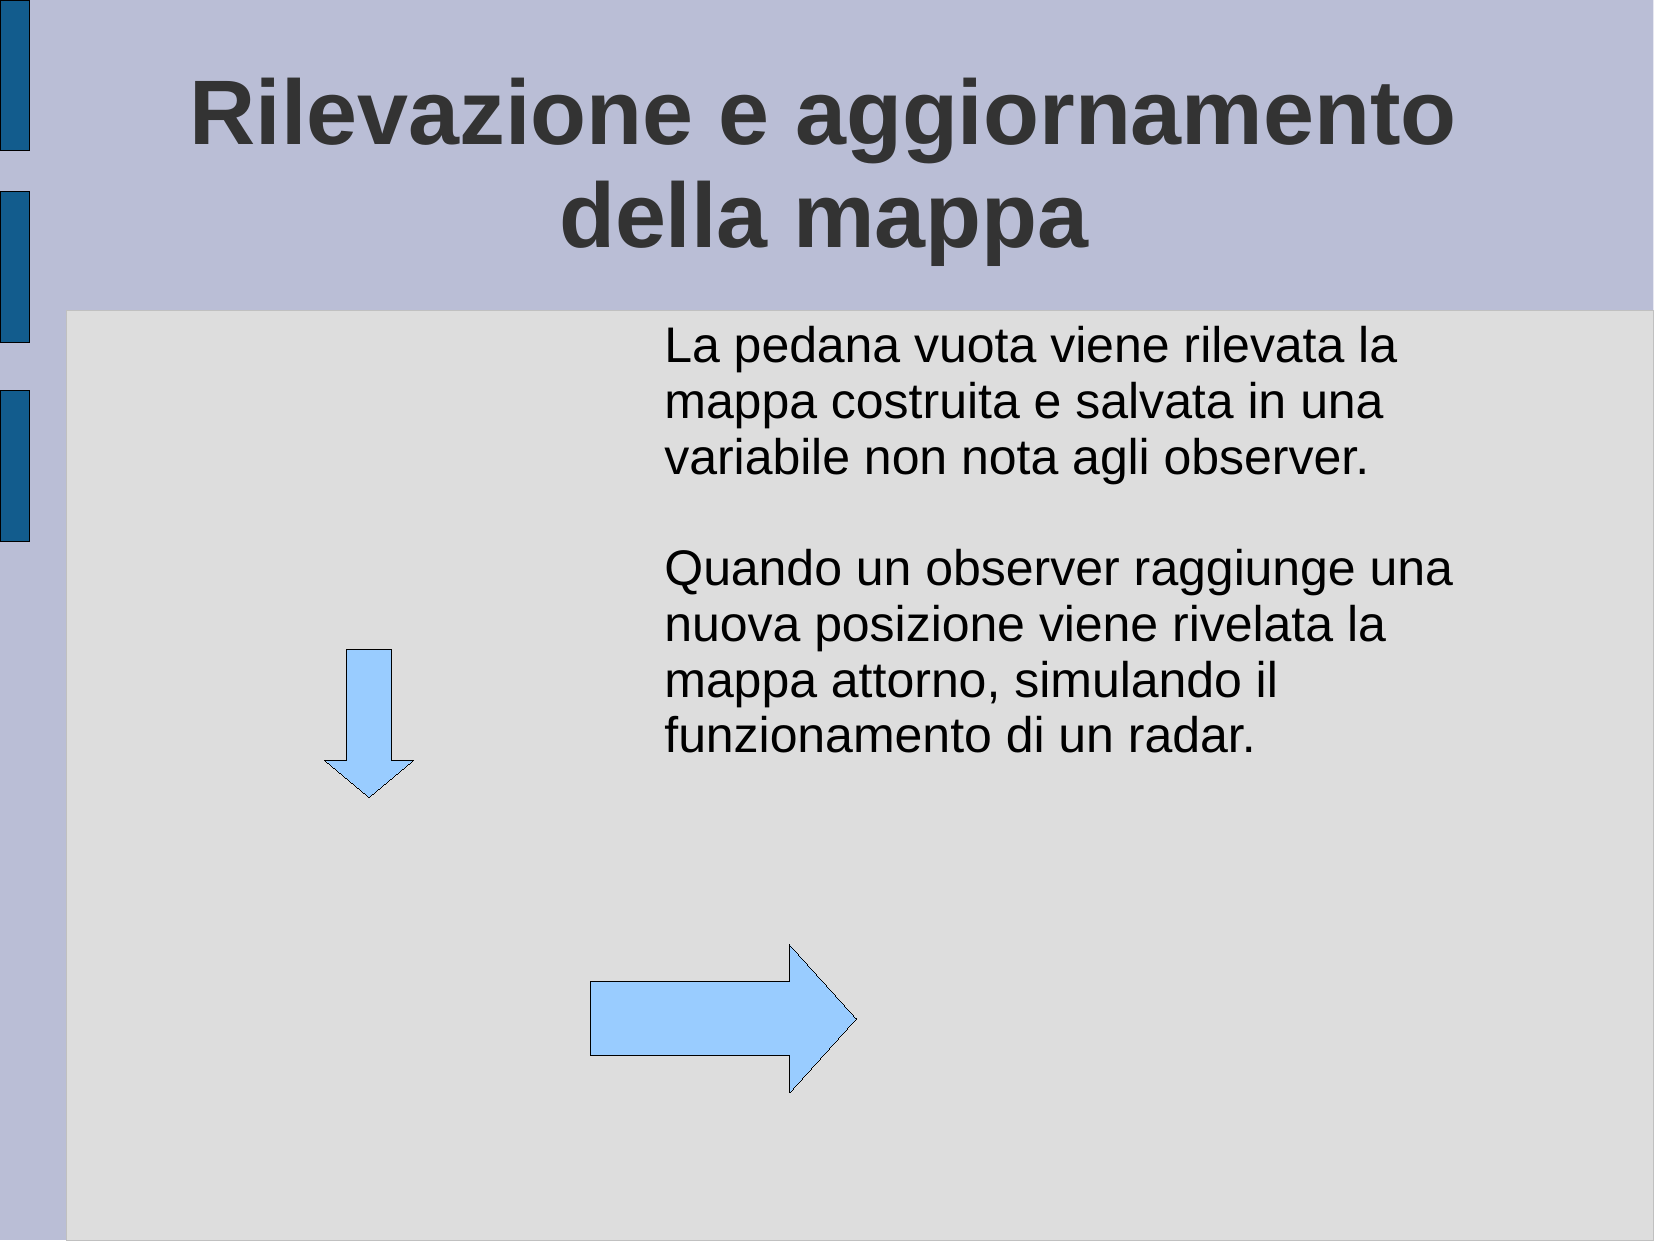

# Rilevazione e aggiornamento della mappa
La pedana vuota viene rilevata la mappa costruita e salvata in una variabile non nota agli observer.
Quando un observer raggiunge una nuova posizione viene rivelata la mappa attorno, simulando il funzionamento di un radar.